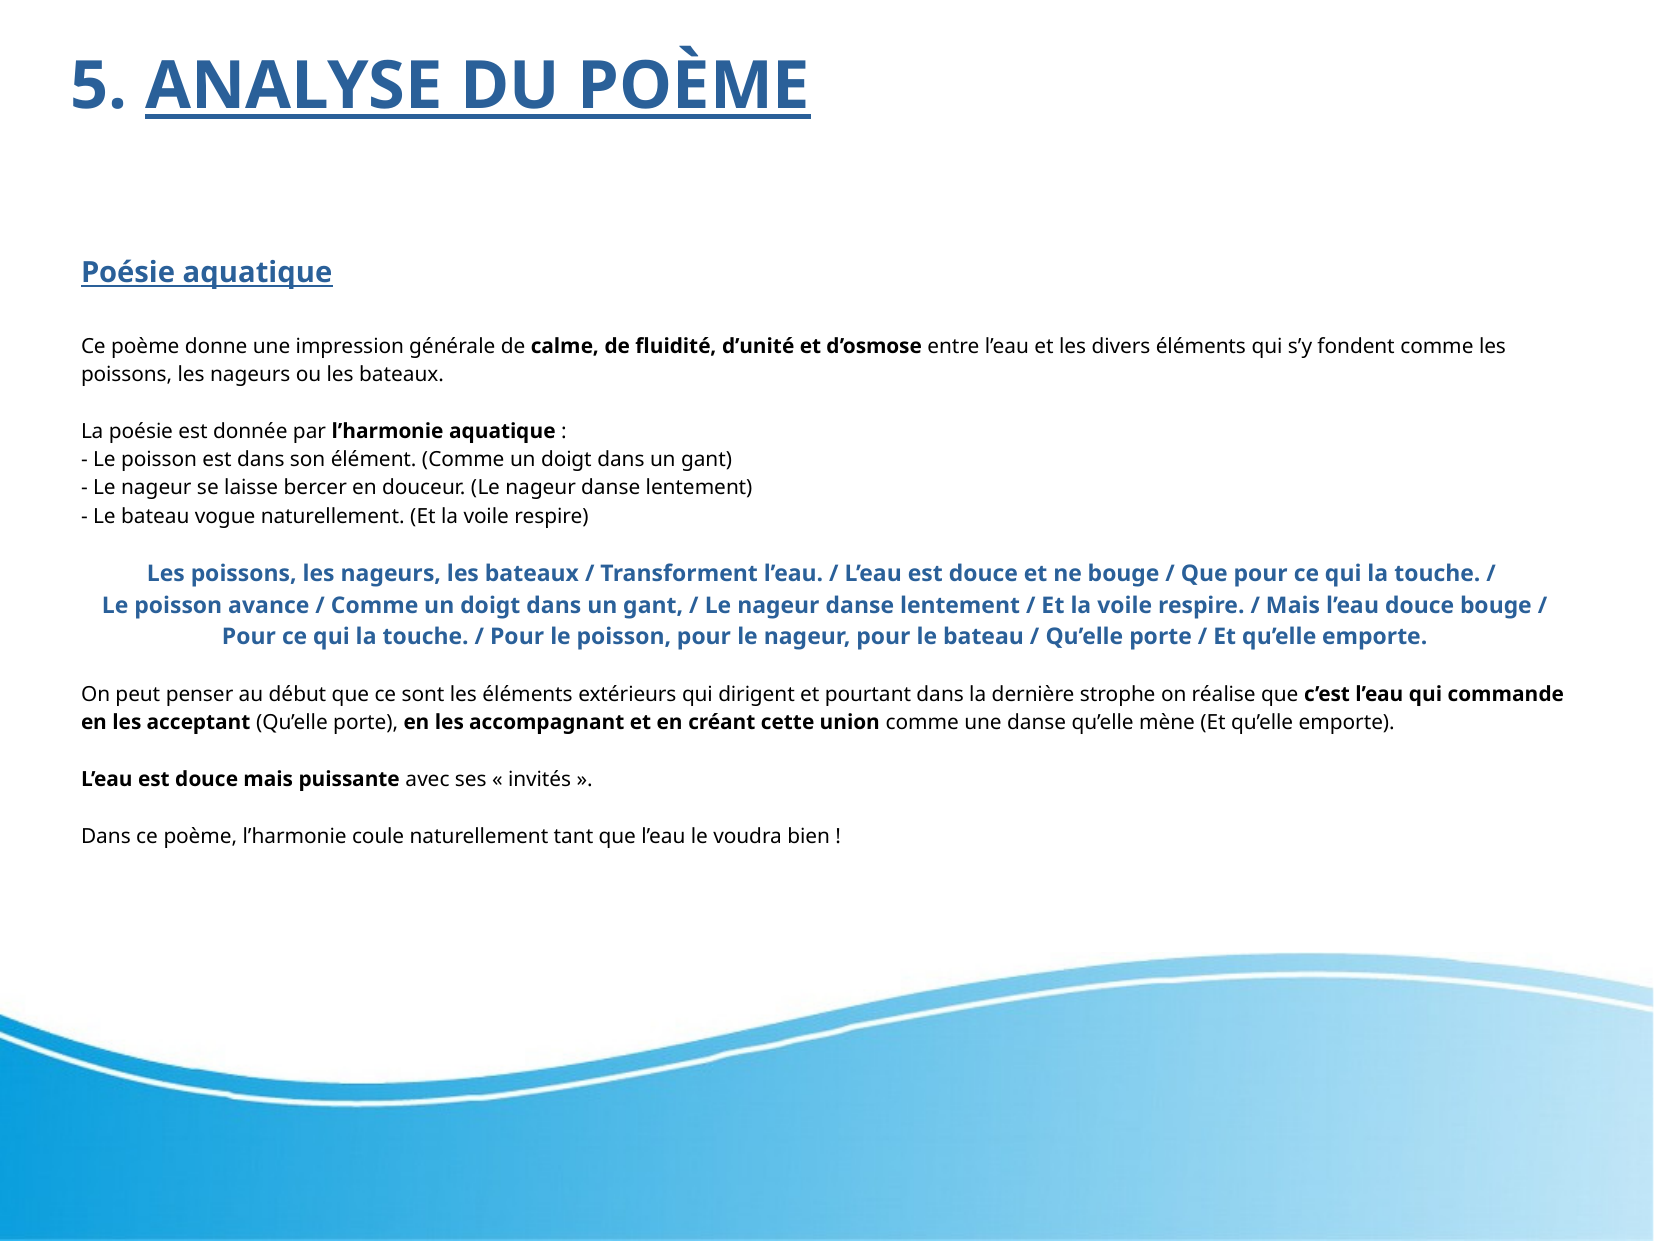

# 5. ANALYSE DU POÈME
Poésie aquatique
Ce poème donne une impression générale de calme, de fluidité, d’unité et d’osmose entre l’eau et les divers éléments qui s’y fondent comme les poissons, les nageurs ou les bateaux.
La poésie est donnée par l’harmonie aquatique :
- Le poisson est dans son élément. (Comme un doigt dans un gant)
- Le nageur se laisse bercer en douceur. (Le nageur danse lentement)
- Le bateau vogue naturellement. (Et la voile respire)
Les poissons, les nageurs, les bateaux / Transforment l’eau. / L’eau est douce et ne bouge / Que pour ce qui la touche. /
Le poisson avance / Comme un doigt dans un gant, / Le nageur danse lentement / Et la voile respire. / Mais l’eau douce bouge / Pour ce qui la touche. / Pour le poisson, pour le nageur, pour le bateau / Qu’elle porte / Et qu’elle emporte.
On peut penser au début que ce sont les éléments extérieurs qui dirigent et pourtant dans la dernière strophe on réalise que c’est l’eau qui commande en les acceptant (Qu’elle porte), en les accompagnant et en créant cette union comme une danse qu’elle mène (Et qu’elle emporte).
L’eau est douce mais puissante avec ses « invités ».
Dans ce poème, l’harmonie coule naturellement tant que l’eau le voudra bien !